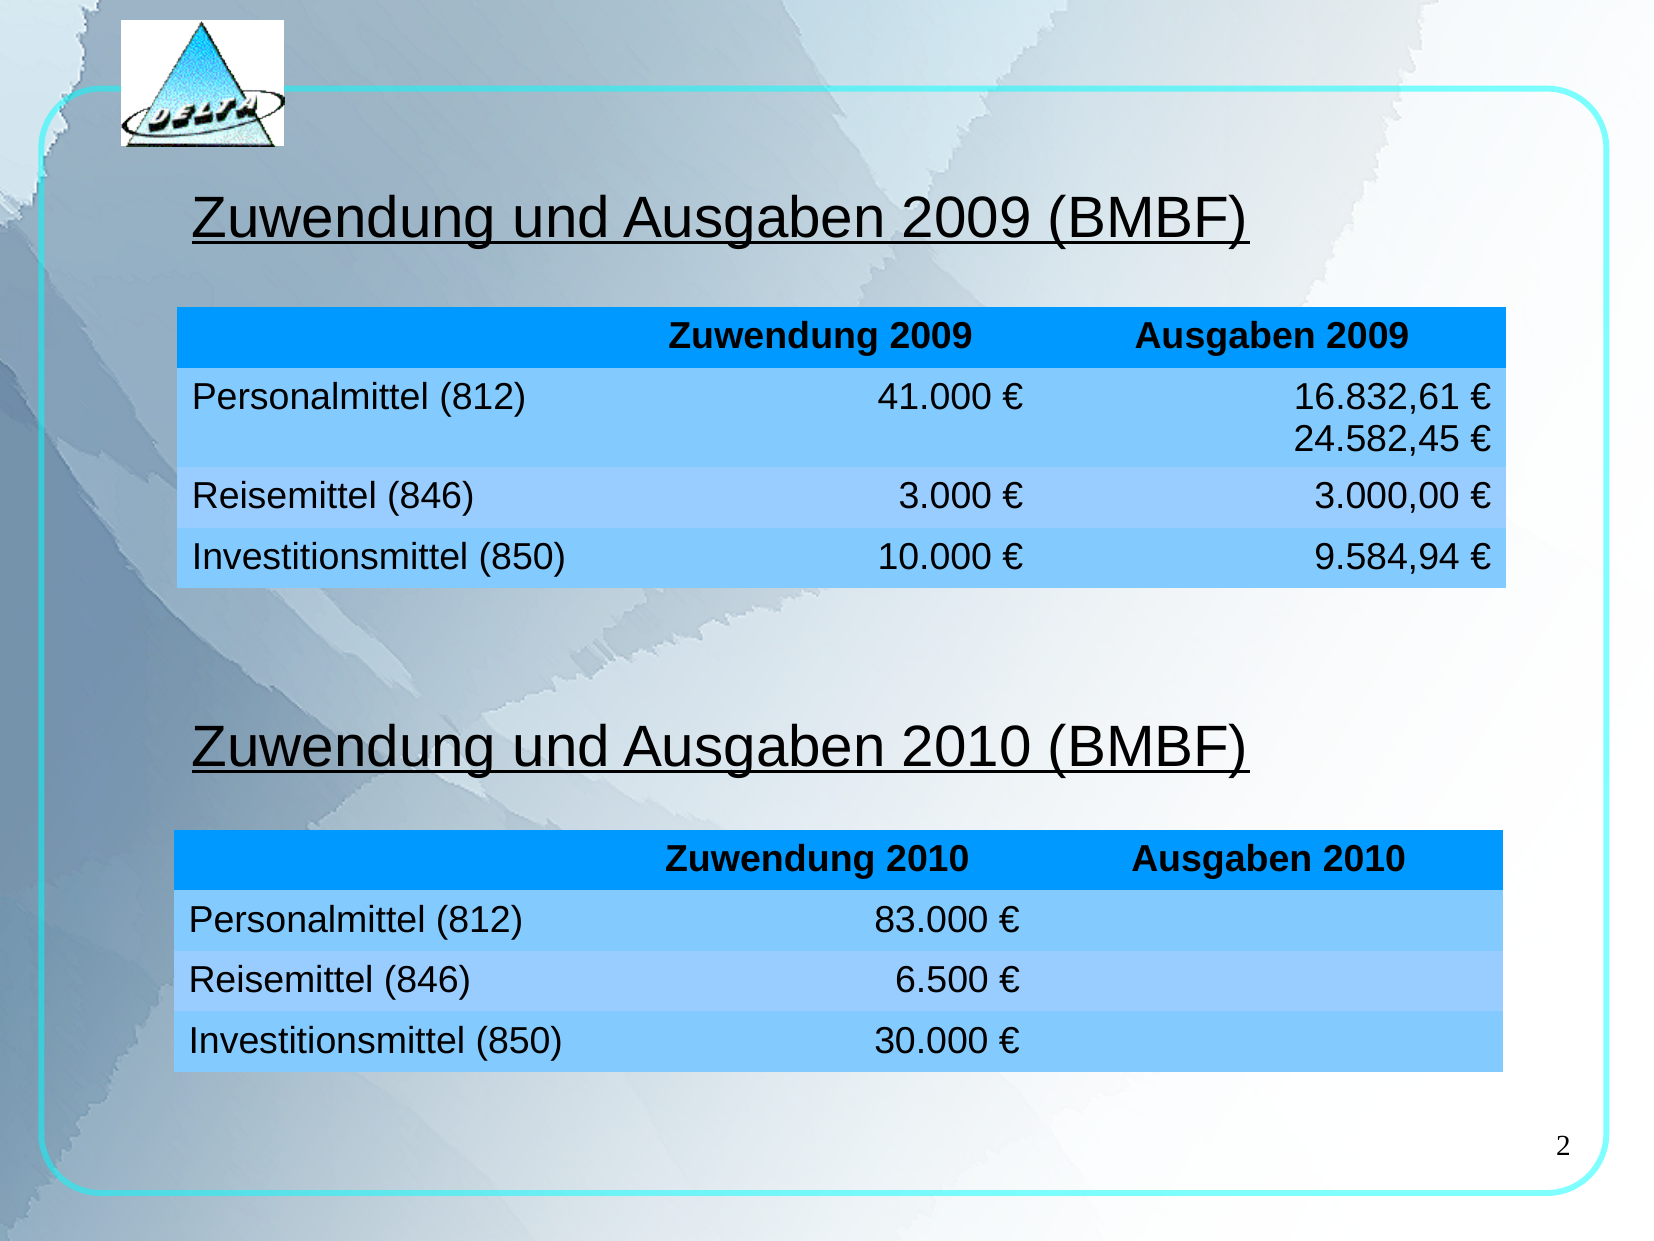

Zuwendung und Ausgaben 2009 (BMBF)
| | Zuwendung 2009 | Ausgaben 2009 |
| --- | --- | --- |
| Personalmittel (812) | 41.000 € | 16.832,61 € 24.582,45 € |
| Reisemittel (846) | 3.000 € | 3.000,00 € |
| Investitionsmittel (850) | 10.000 € | 9.584,94 € |
Zuwendung und Ausgaben 2010 (BMBF)
| | Zuwendung 2010 | Ausgaben 2010 |
| --- | --- | --- |
| Personalmittel (812) | 83.000 € | |
| Reisemittel (846) | 6.500 € | |
| Investitionsmittel (850) | 30.000 € | |
2